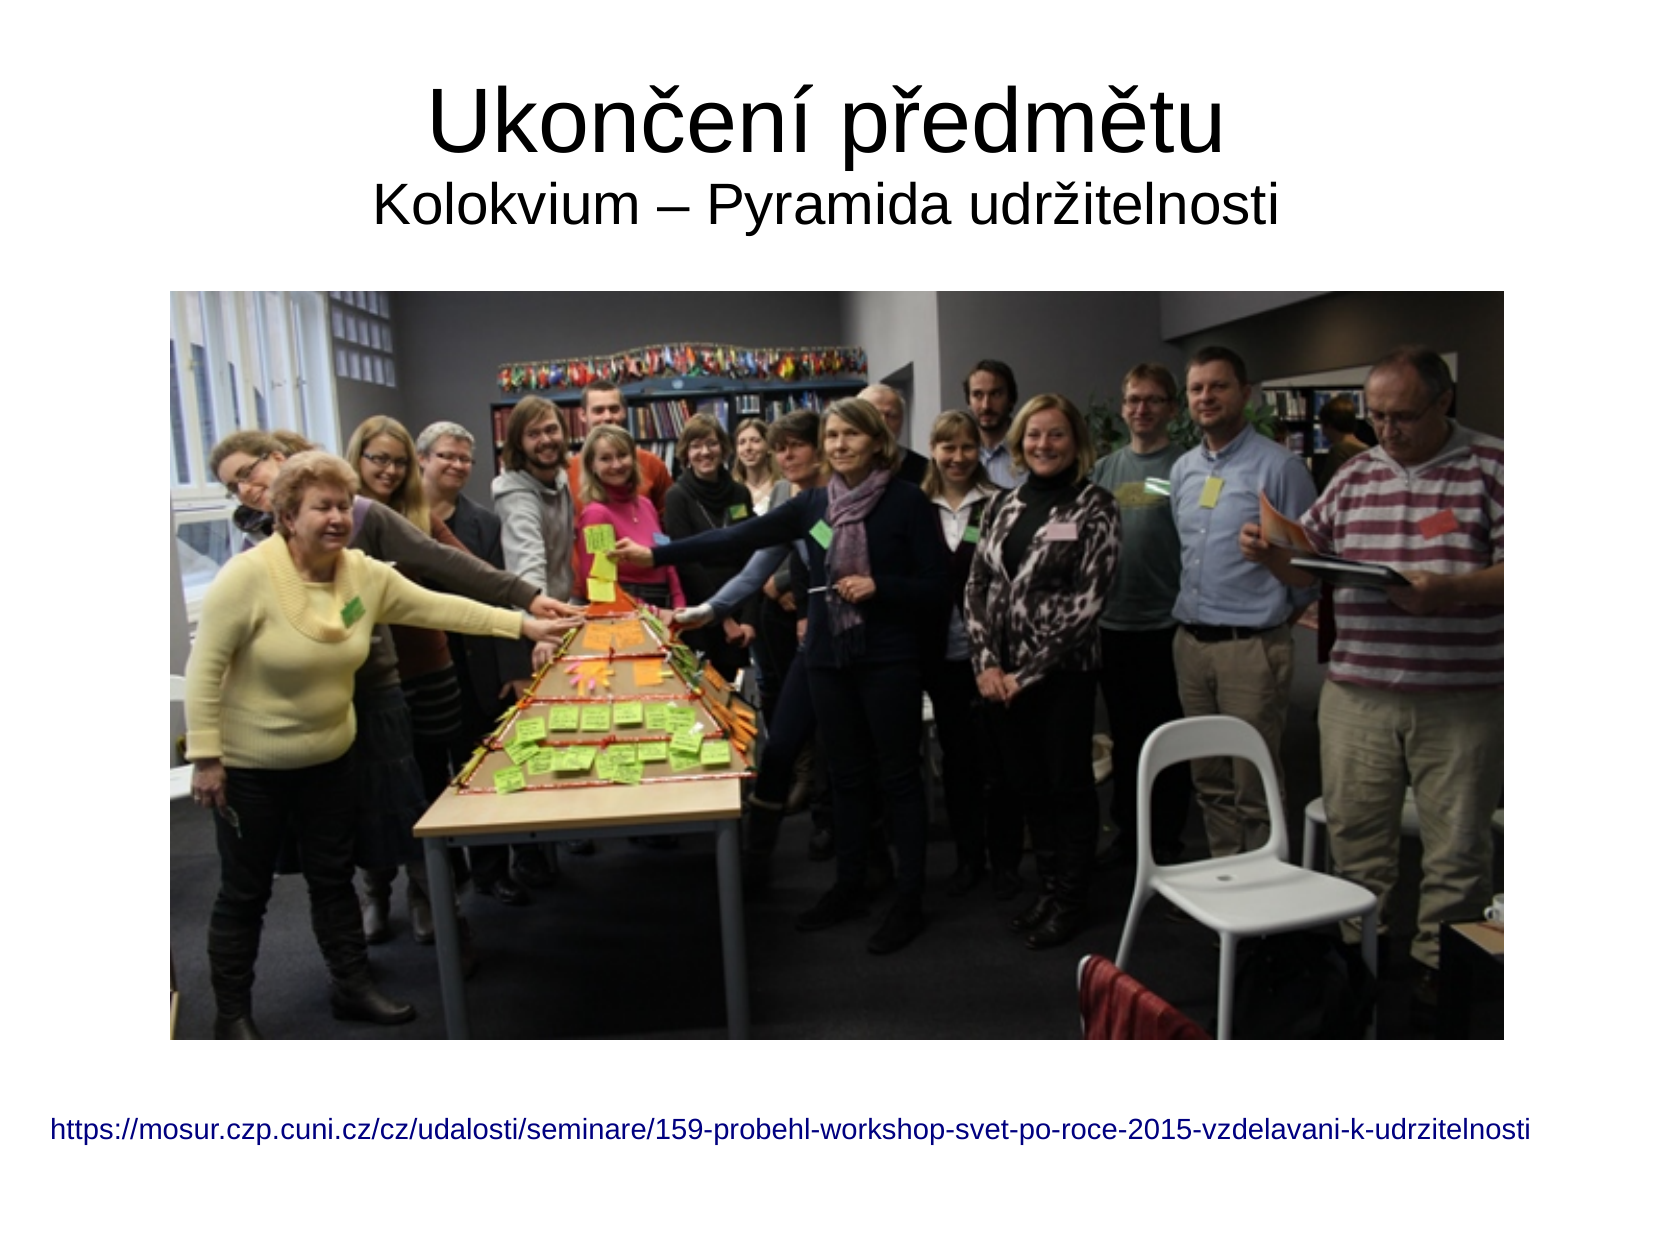

# Ukončení předmětu Kolokvium – Pyramida udržitelnosti
https://mosur.czp.cuni.cz/cz/udalosti/seminare/159-probehl-workshop-svet-po-roce-2015-vzdelavani-k-udrzitelnosti